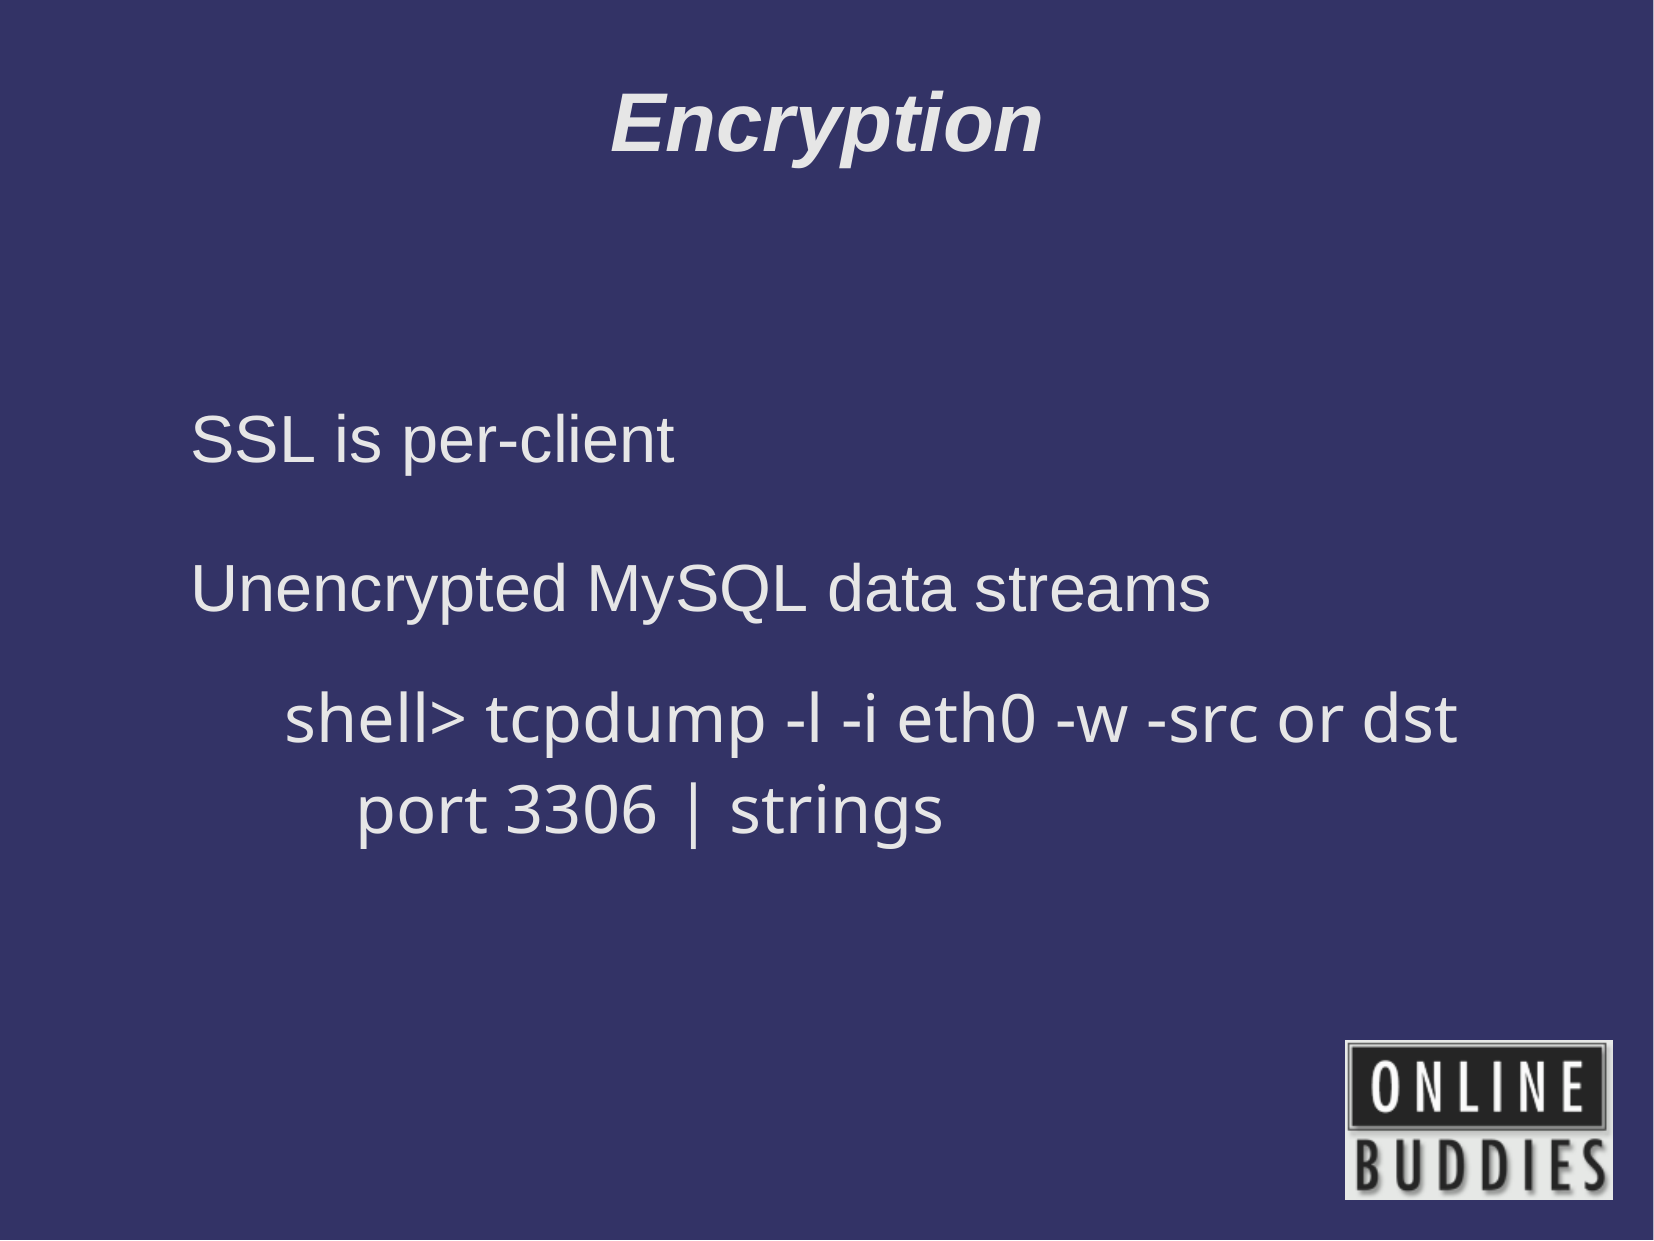

# Encryption
SSL is per-client
Unencrypted MySQL data streams
shell> tcpdump -l -i eth0 -w -src or dst port 3306 | strings